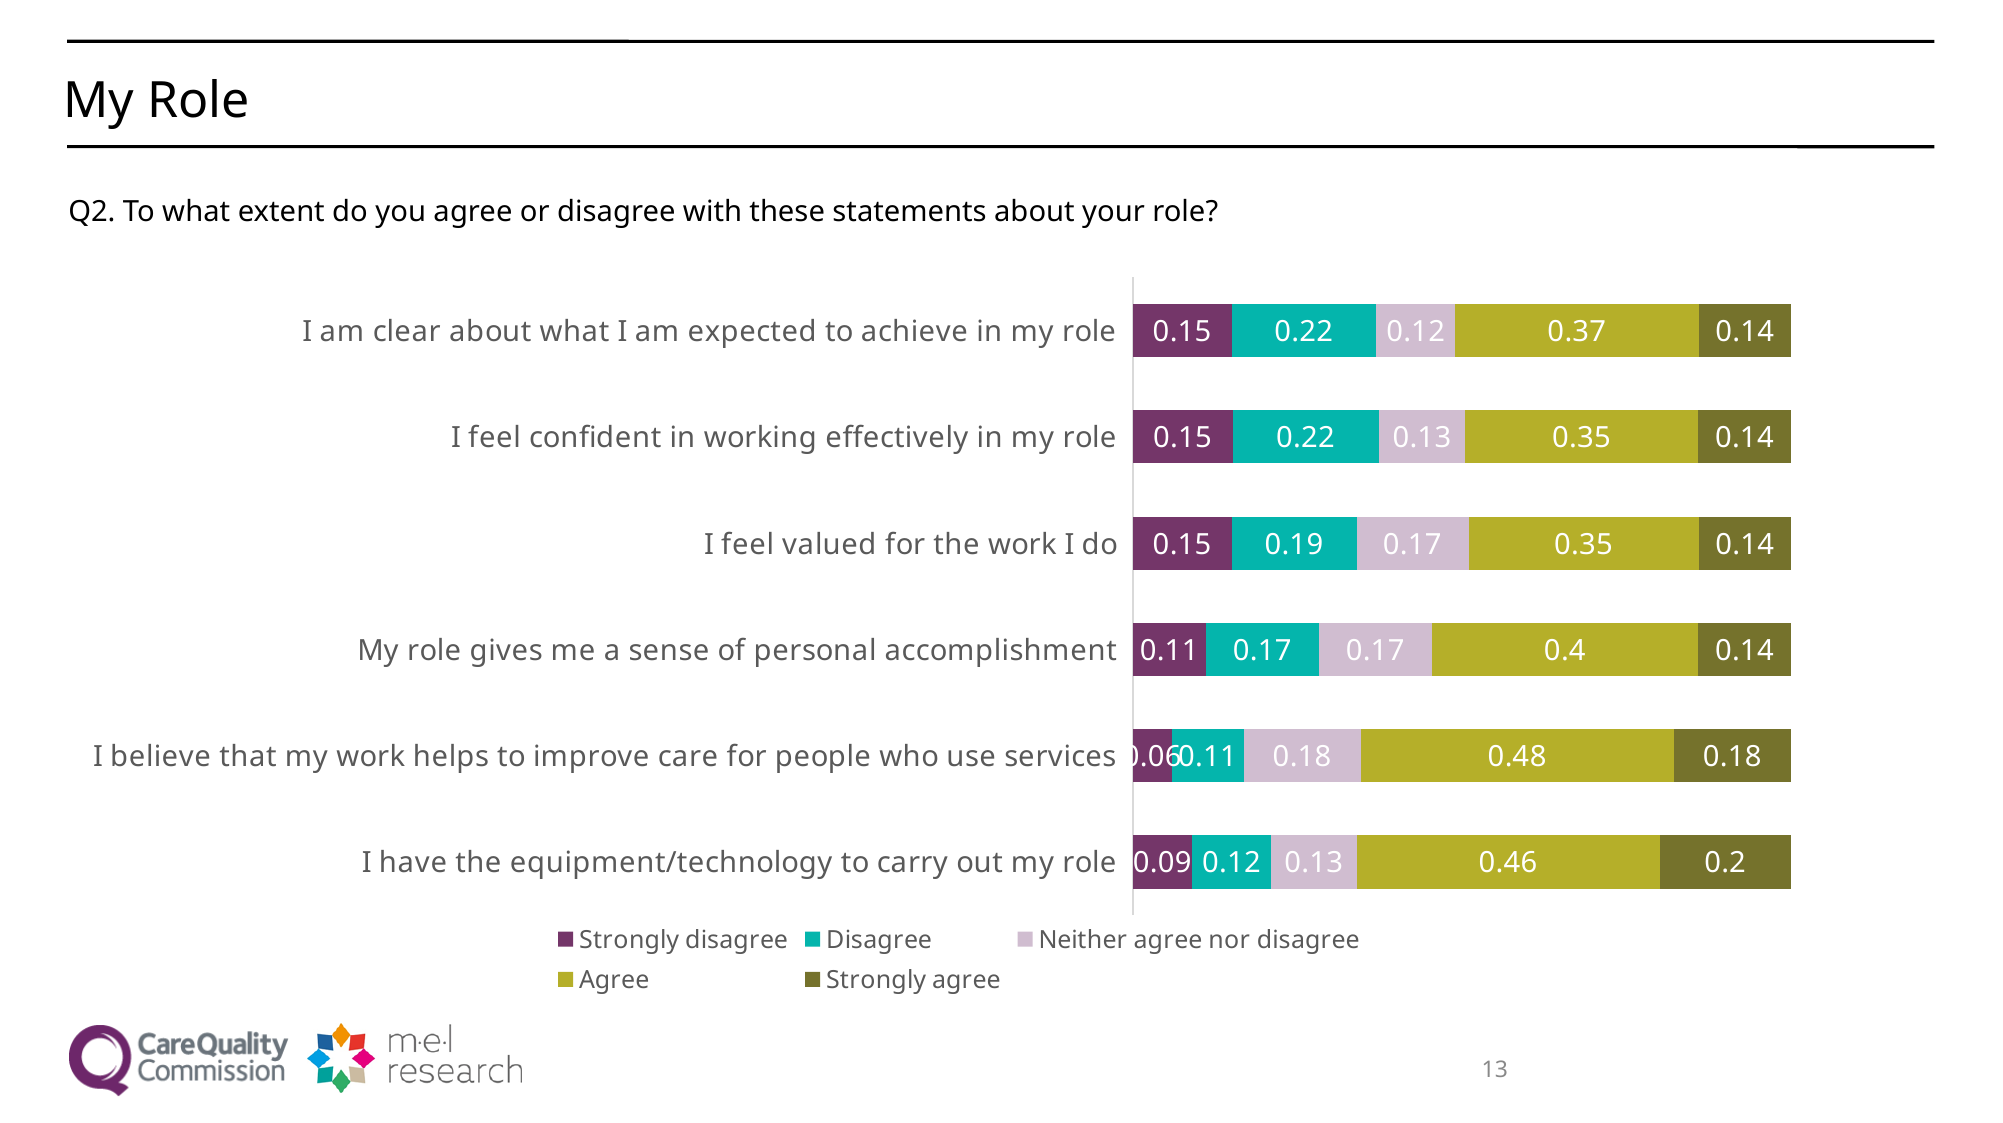

# My Role
Q2. To what extent do you agree or disagree with these statements about your role?
### Chart
| Category | Strongly disagree | Disagree | Neither agree nor disagree | Agree | Strongly agree |
|---|---|---|---|---|---|
| I am clear about what I am expected to achieve in my role | 0.15 | 0.22 | 0.12 | 0.37 | 0.14 |
| I feel confident in working effectively in my role | 0.15 | 0.22 | 0.13 | 0.35 | 0.14 |
| I feel valued for the work I do | 0.15 | 0.19 | 0.17 | 0.35 | 0.14 |
| My role gives me a sense of personal accomplishment | 0.11 | 0.17 | 0.17 | 0.4 | 0.14 |
| I believe that my work helps to improve care for people who use services | 0.06 | 0.11 | 0.18 | 0.48 | 0.18 |
| I have the equipment/technology to carry out my role | 0.09 | 0.12 | 0.13 | 0.46 | 0.2 |
12